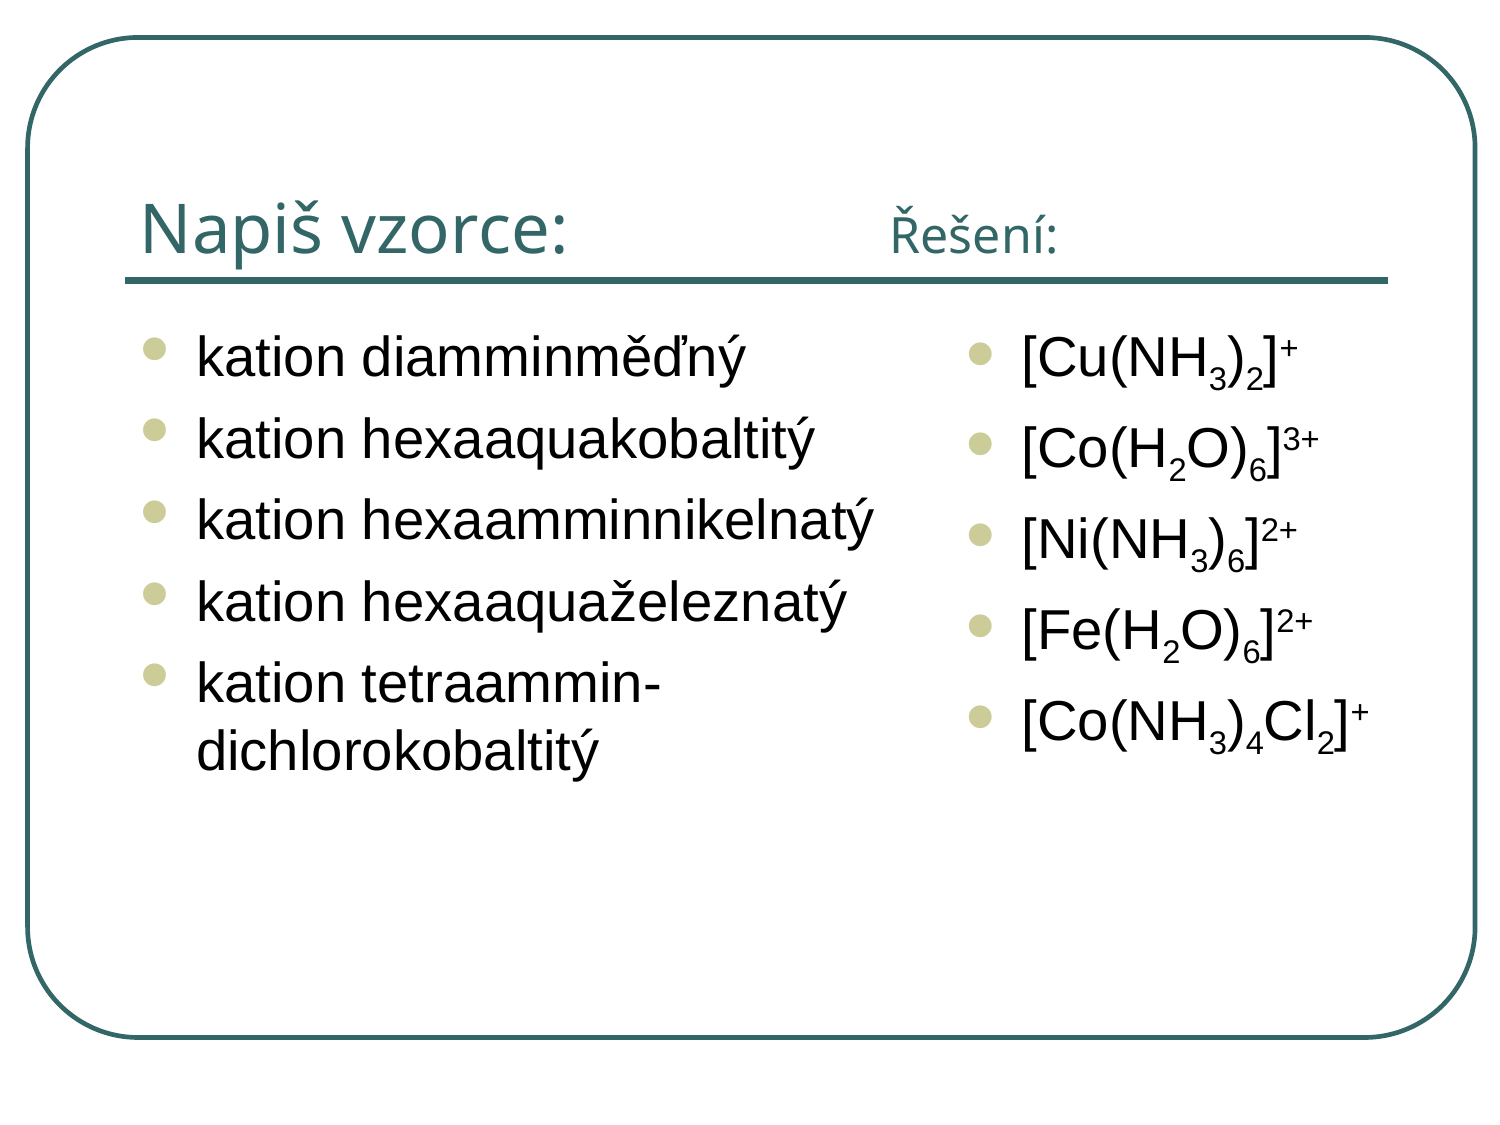

# Napiš vzorce:			Řešení:
kation diamminměďný
kation hexaaquakobaltitý
kation hexaamminnikelnatý
kation hexaaquaželeznatý
kation tetraammin-dichlorokobaltitý
[Cu(NH3)2]+
[Co(H2O)6]3+
[Ni(NH3)6]2+
[Fe(H2O)6]2+
[Co(NH3)4Cl2]+